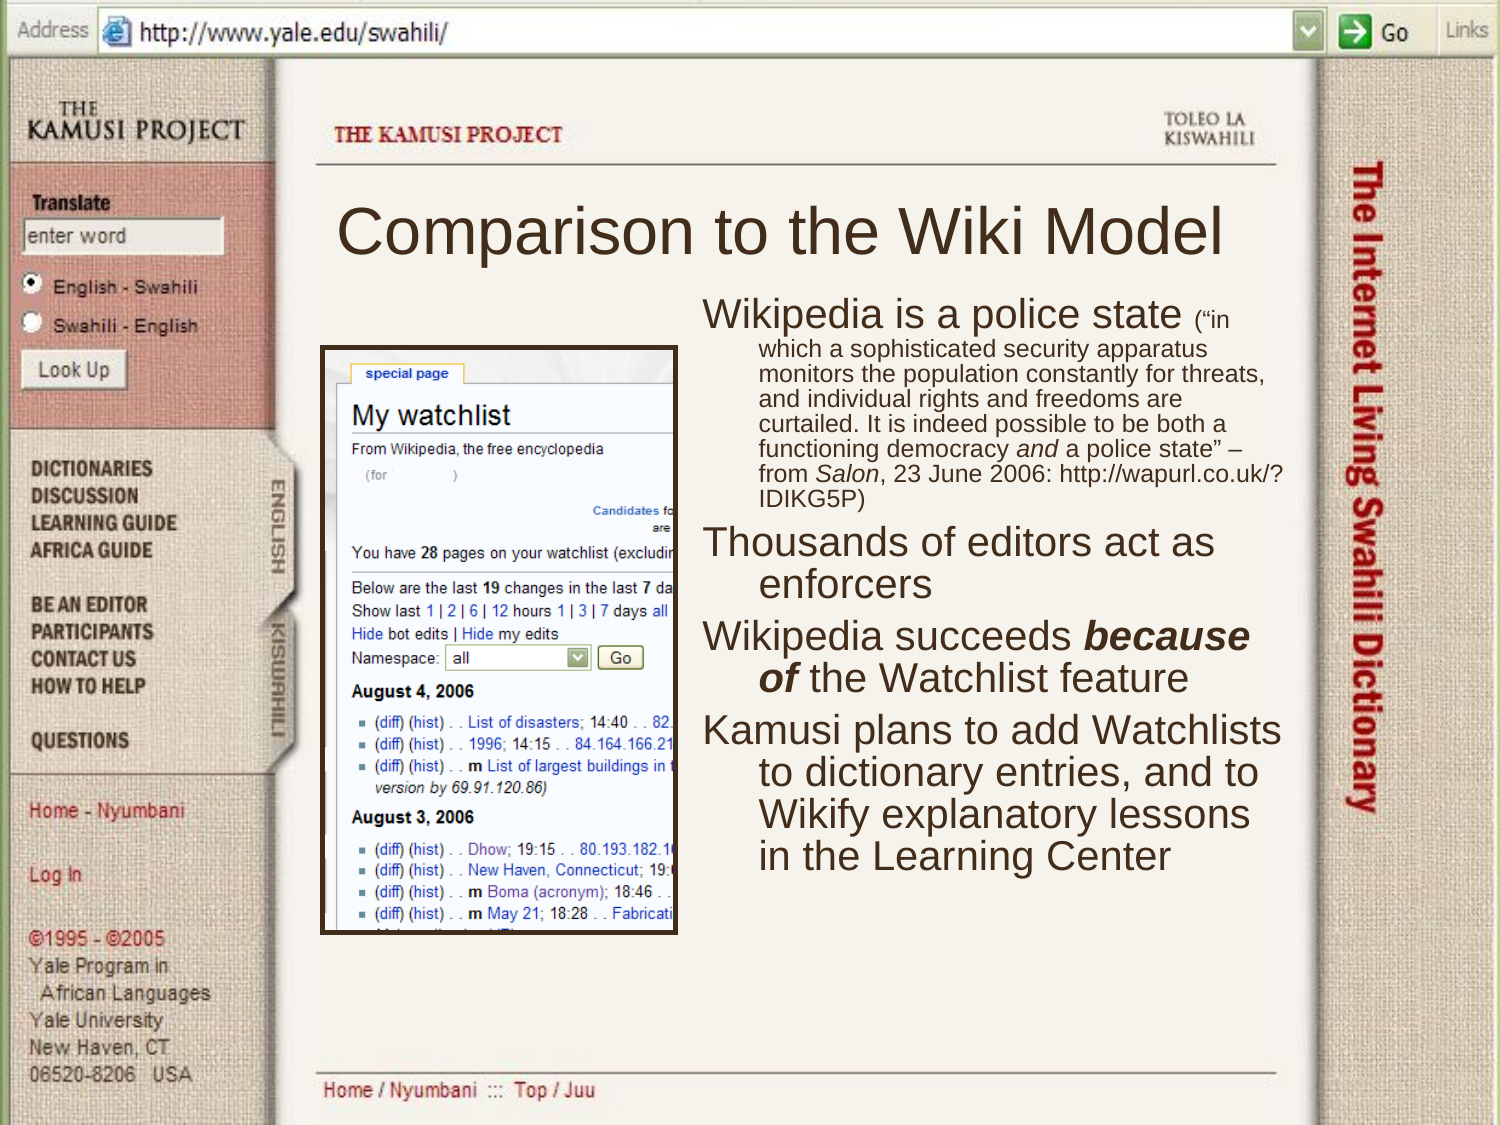

# Comparison to the Wiki Model
Wikipedia is a police state (“in which a sophisticated security apparatus monitors the population constantly for threats, and individual rights and freedoms are curtailed. It is indeed possible to be both a functioning democracy and a police state” – from Salon, 23 June 2006: http://wapurl.co.uk/?IDIKG5P)
Thousands of editors act as enforcers
Wikipedia succeeds because of the Watchlist feature
Kamusi plans to add Watchlists to dictionary entries, and to Wikify explanatory lessons in the Learning Center